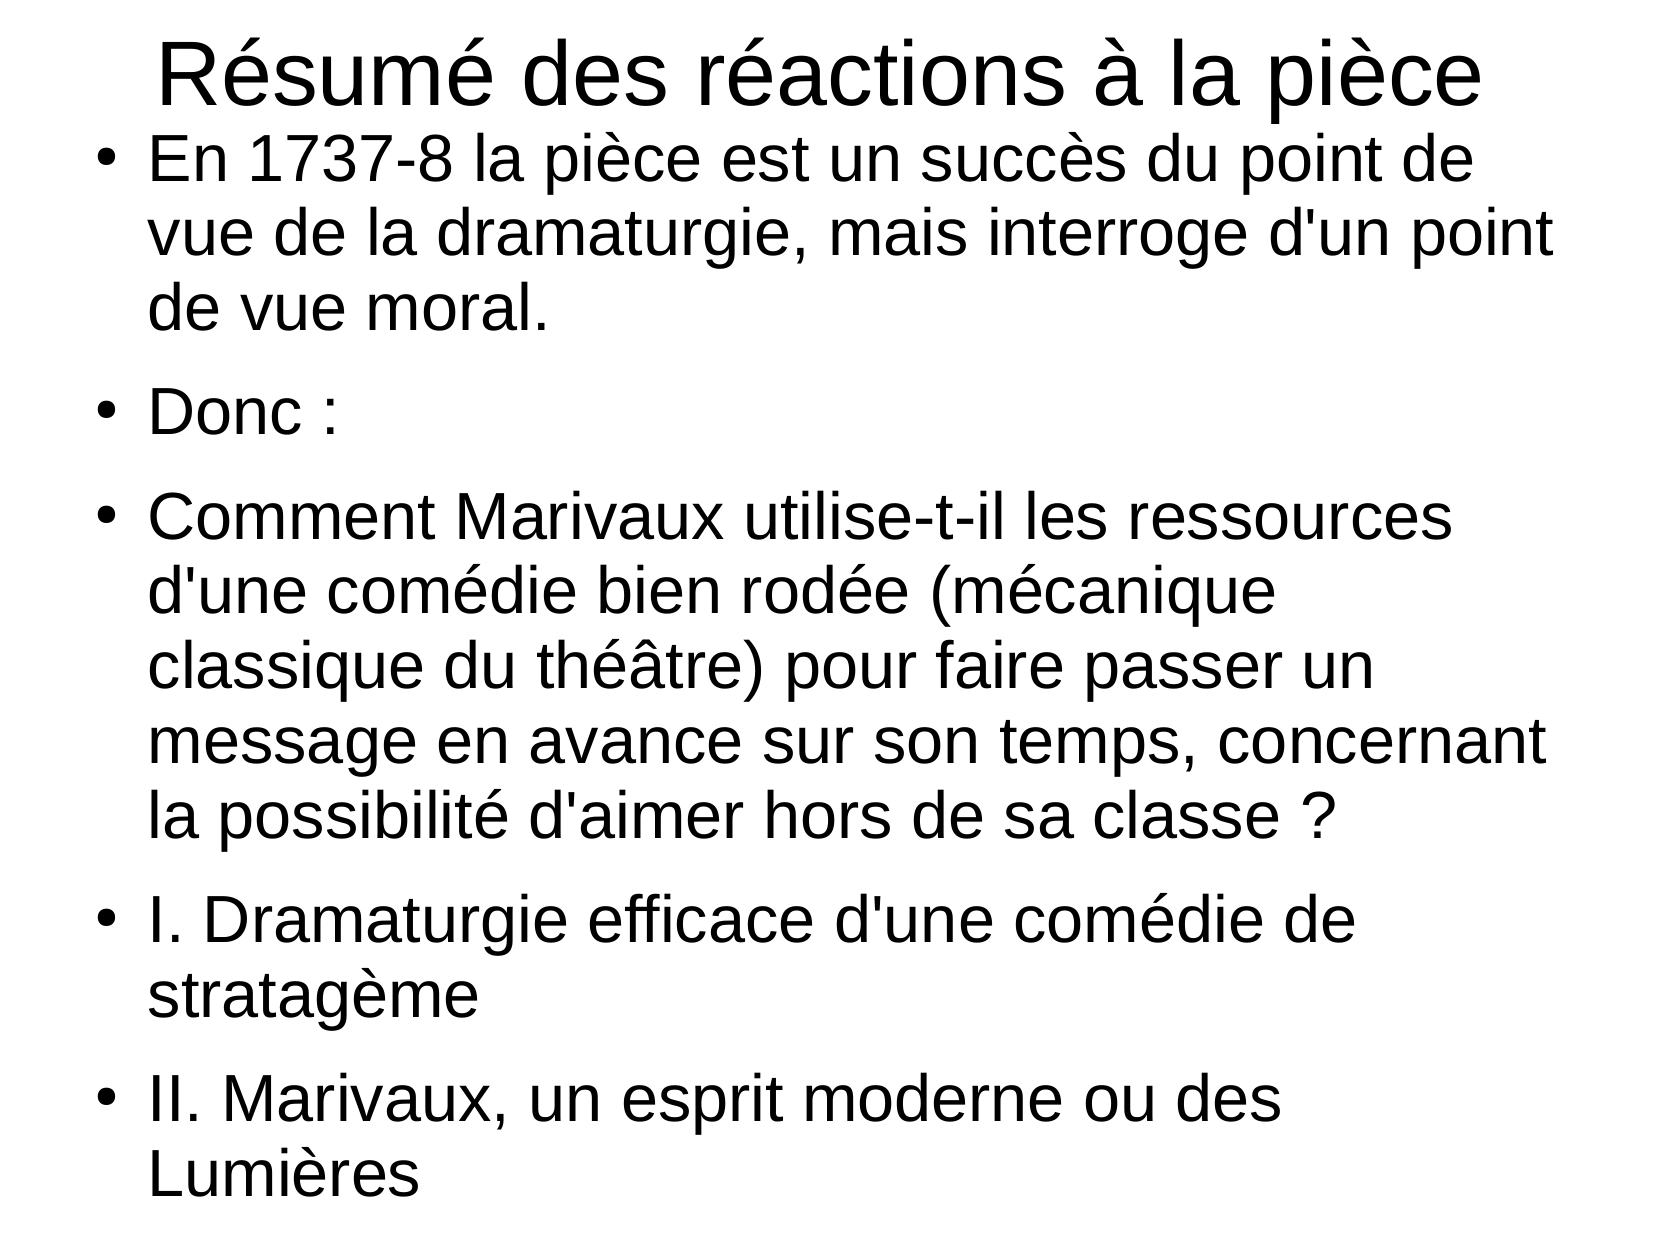

# Résumé des réactions à la pièce
En 1737-8 la pièce est un succès du point de vue de la dramaturgie, mais interroge d'un point de vue moral.
Donc :
Comment Marivaux utilise-t-il les ressources d'une comédie bien rodée (mécanique classique du théâtre) pour faire passer un message en avance sur son temps, concernant la possibilité d'aimer hors de sa classe ?
I. Dramaturgie efficace d'une comédie de stratagème
II. Marivaux, un esprit moderne ou des Lumières